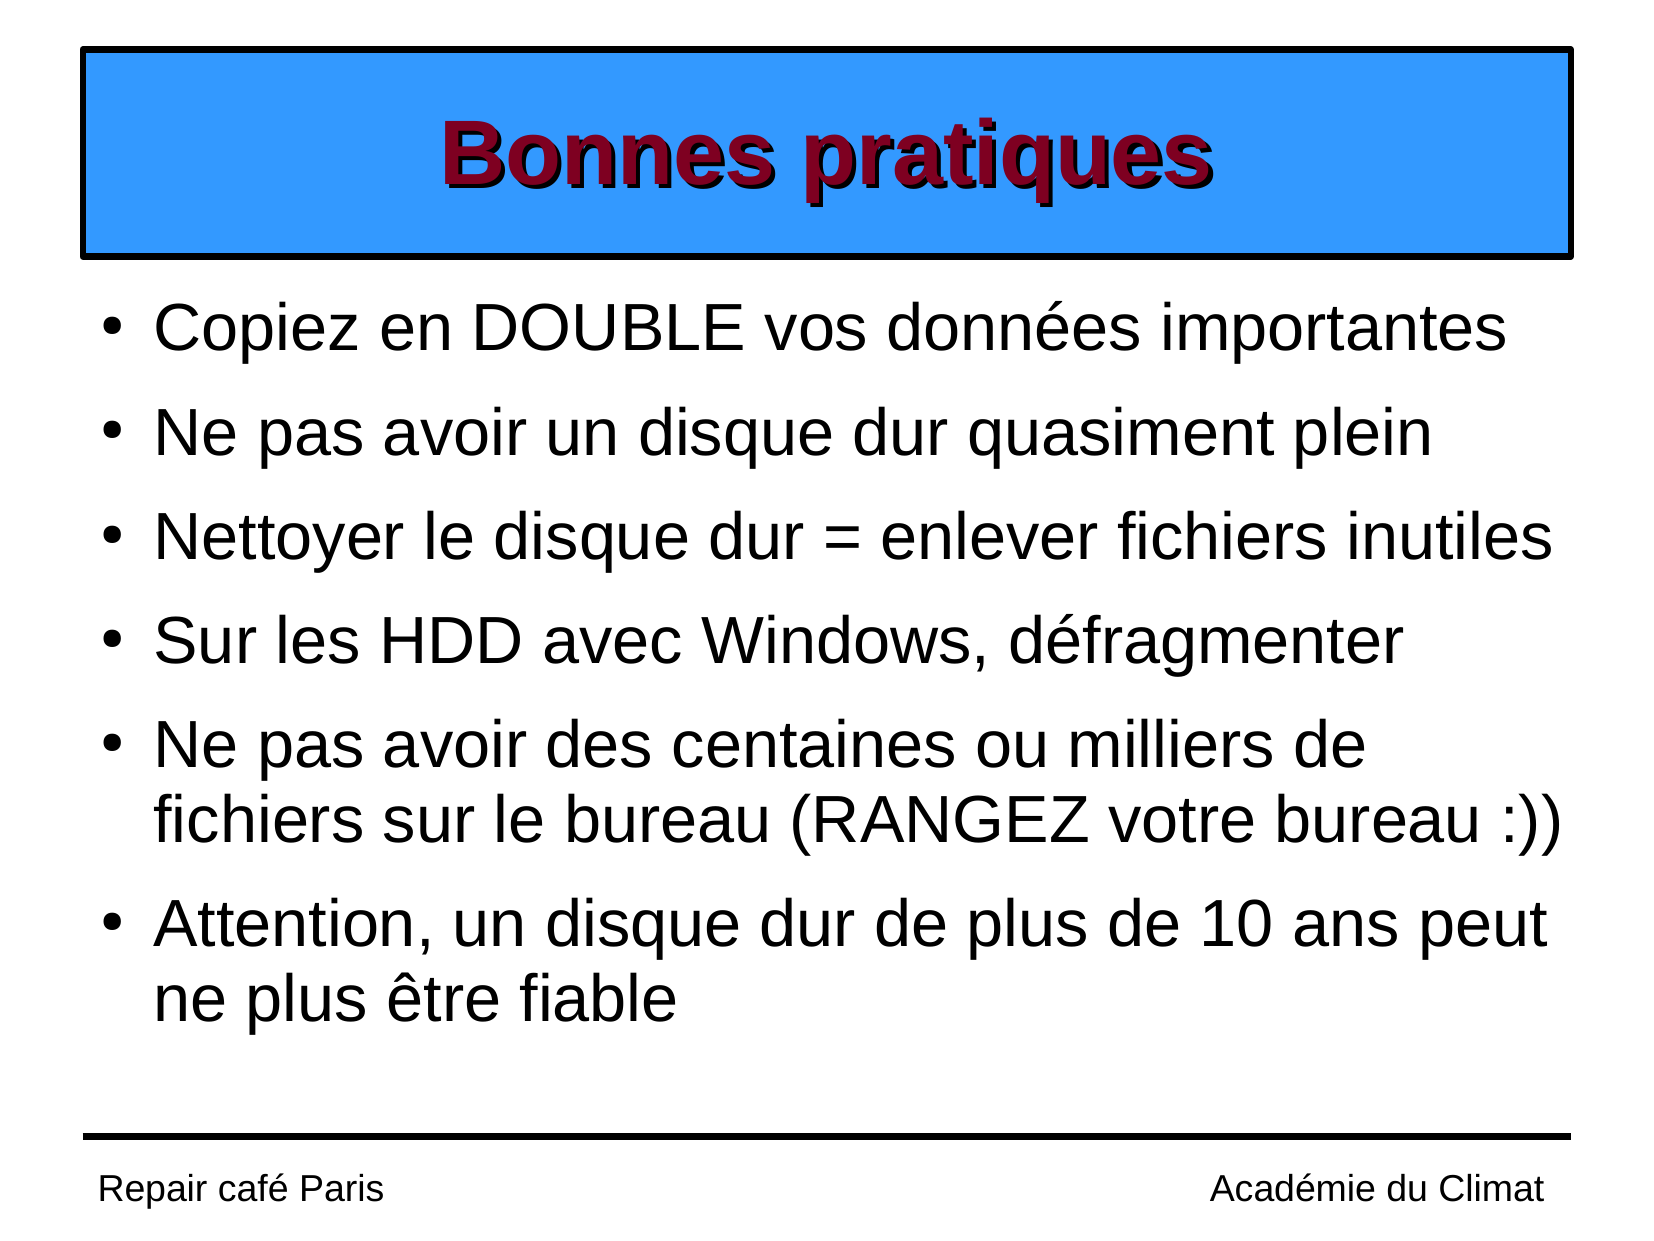

# Bonnes pratiques
Copiez en DOUBLE vos données importantes
Ne pas avoir un disque dur quasiment plein
Nettoyer le disque dur = enlever fichiers inutiles
Sur les HDD avec Windows, défragmenter
Ne pas avoir des centaines ou milliers de fichiers sur le bureau (RANGEZ votre bureau :))
Attention, un disque dur de plus de 10 ans peut ne plus être fiable
Repair café Paris	Académie du Climat
Création image de disque complet / partitions
> Rescuezilla
Nettoyage disque
> voir fichier 2023.11.28 - remise en état ordinateur windows.odt
> BleachBit pour Linux
Défragmentation peu utile sur SSD car très rapide, et à éviter car cycles d'écriture limité